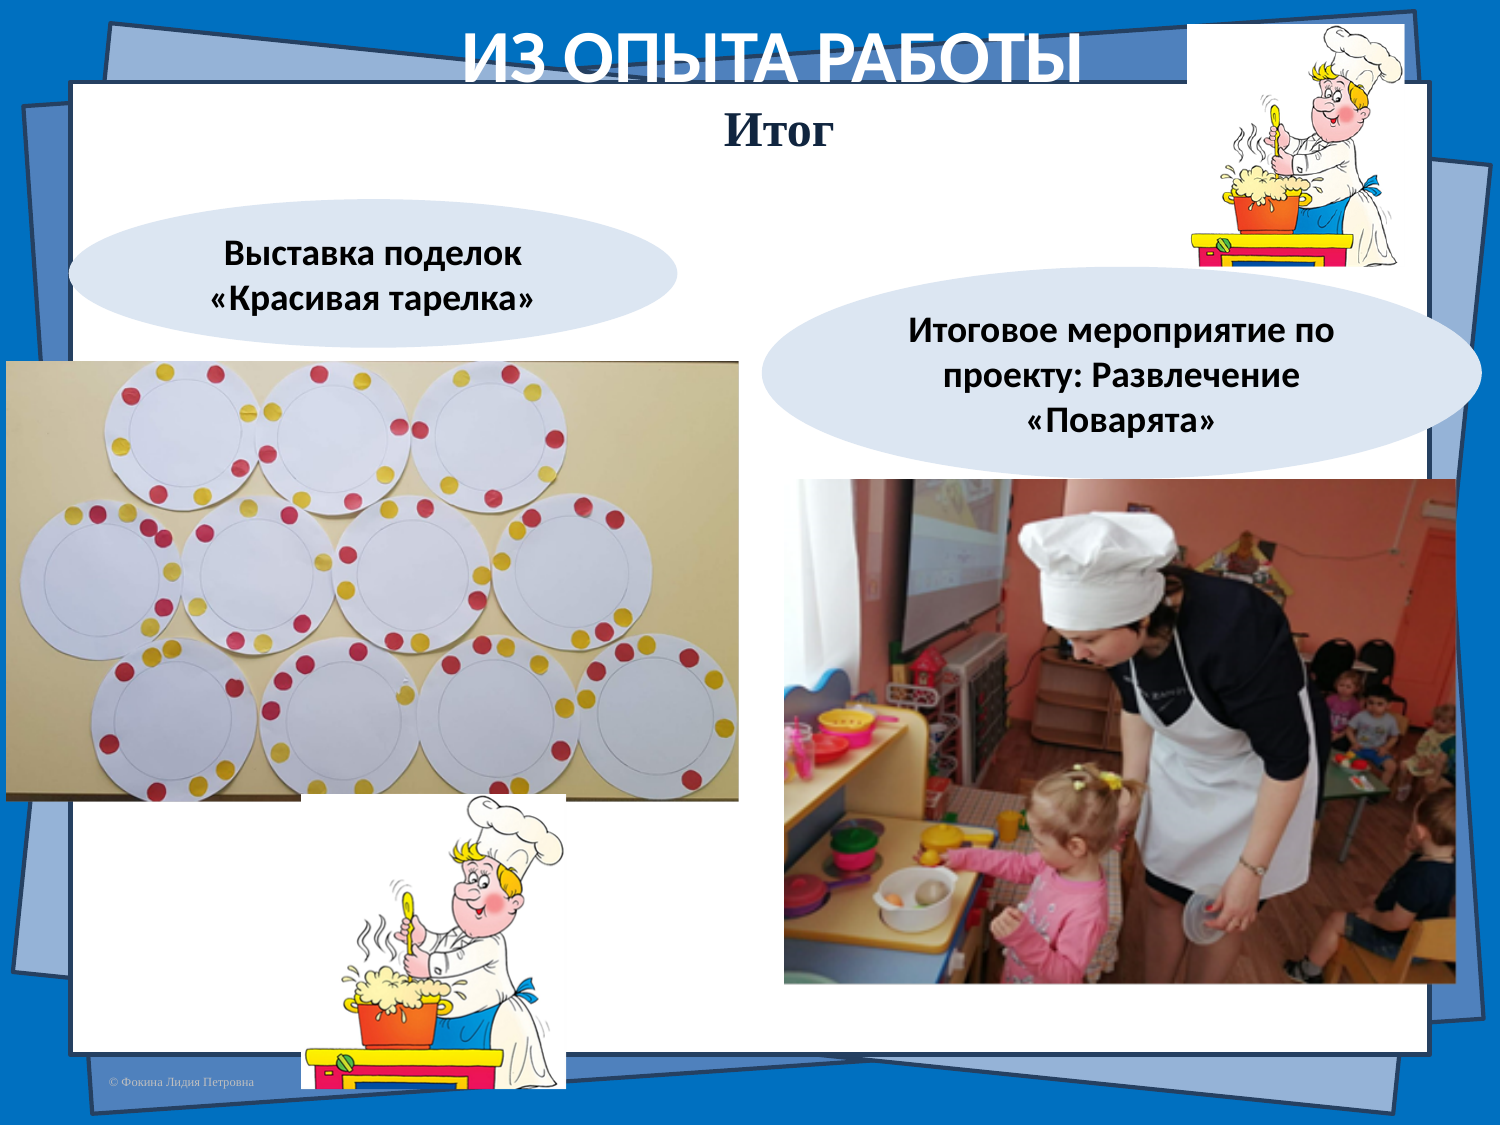

ИЗ ОПЫТА РАБОТЫ
Итог
Выставка поделок «Красивая тарелка»
Итоговое мероприятие по проекту: Развлечение «Поварята»